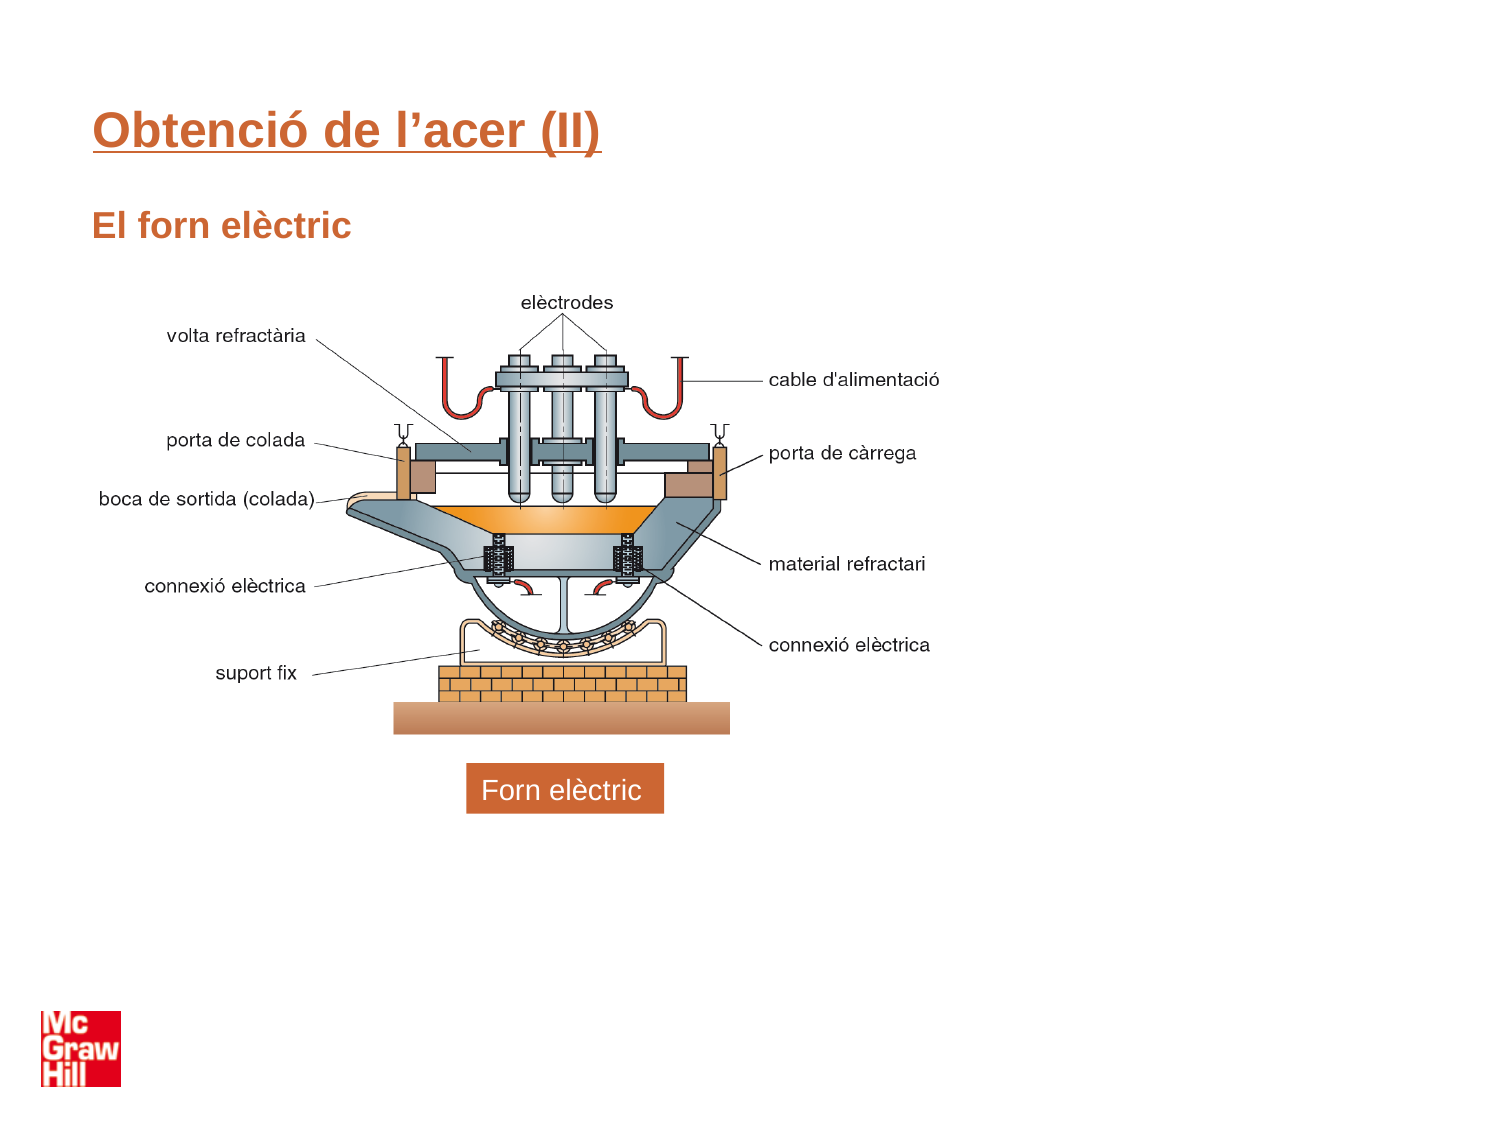

Obtenció de l’acer (II)
El forn elèctric
Forn elèctric